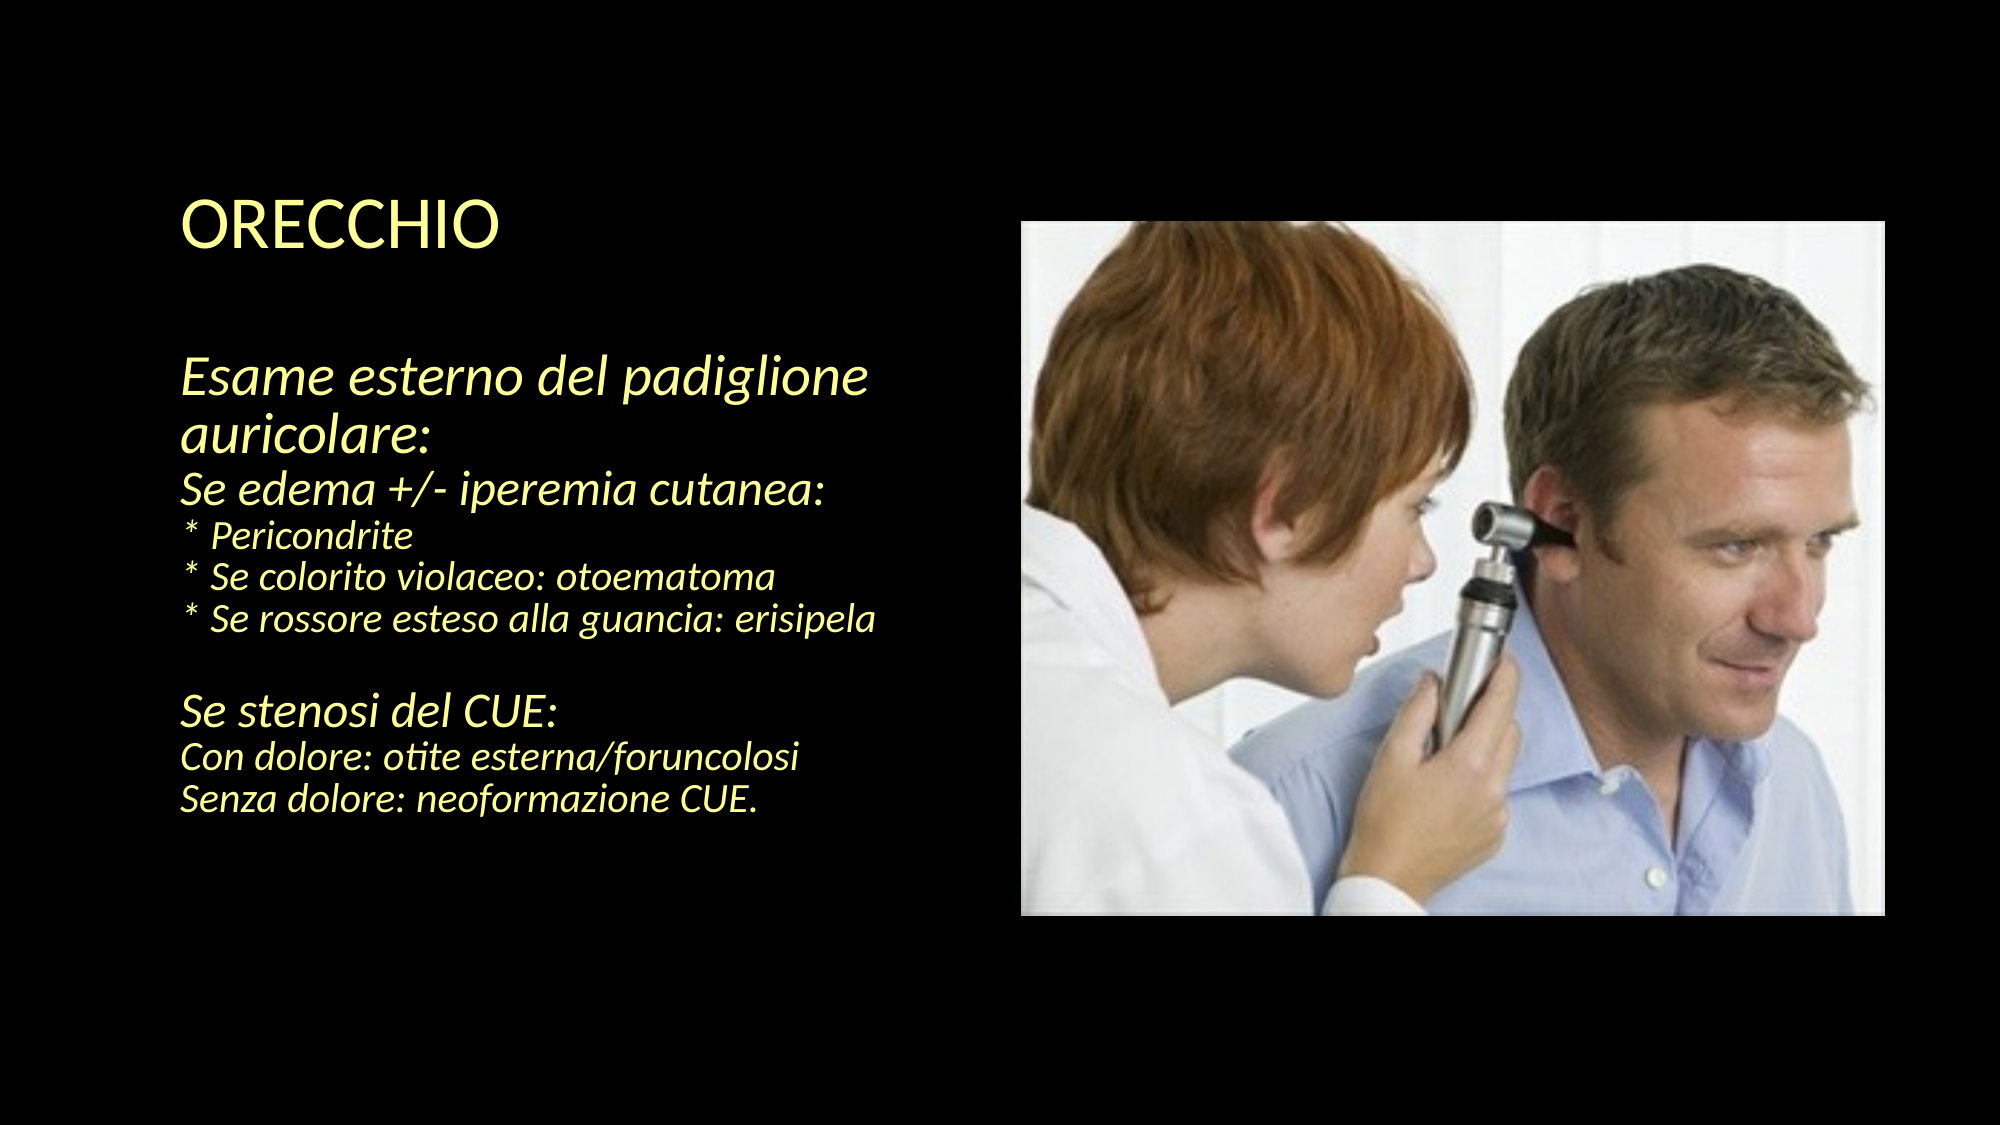

ORECCHIO
Esame esterno del padiglione
auricolare:
Se edema +/- iperemia cutanea:
* Pericondrite
* Se colorito violaceo: otoematoma
* Se rossore esteso alla guancia: erisipela
Se stenosi del CUE:
Con dolore: otite esterna/foruncolosi
Senza dolore: neoformazione CUE.